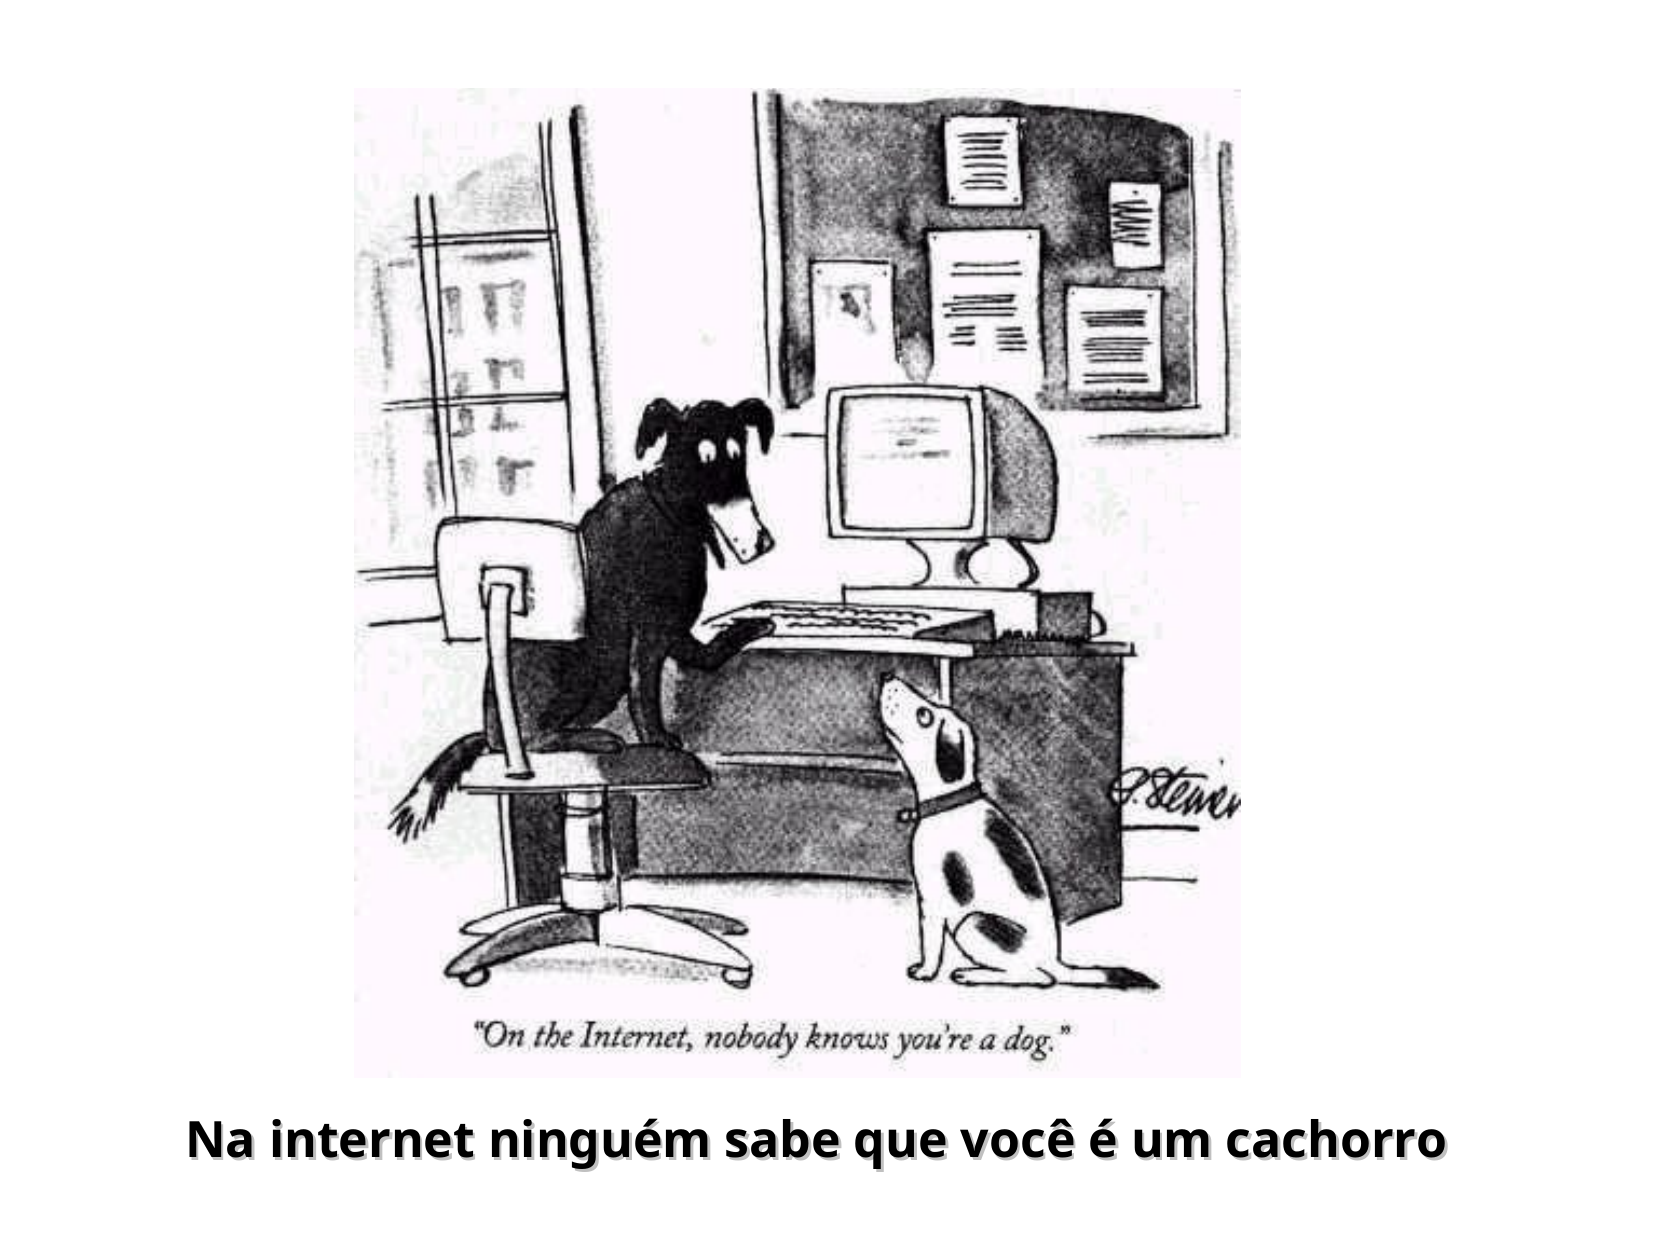

Na internet ninguém sabe que você é um cachorro
11